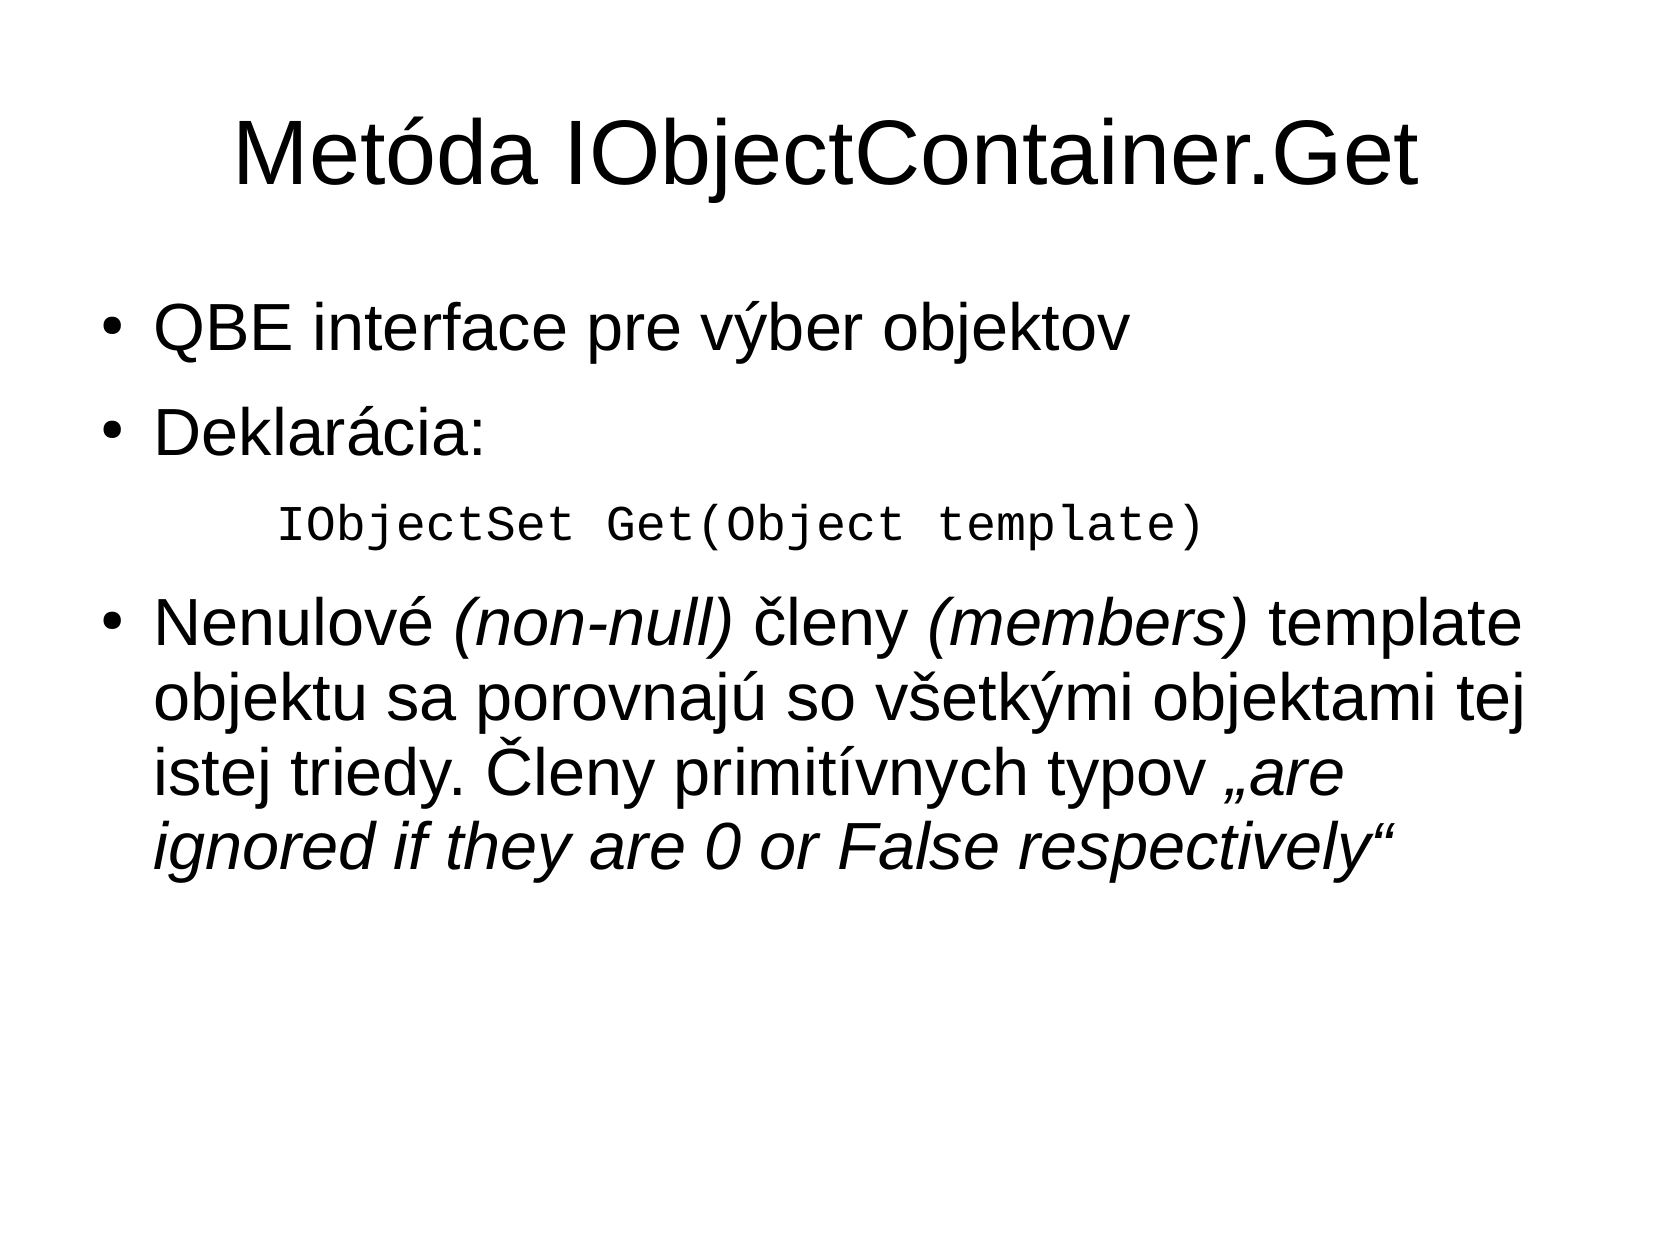

# Metóda IObjectContainer.Get
QBE interface pre výber objektov
Deklarácia:
IObjectSet Get(Object template)
Nenulové (non-null) členy (members) template objektu sa porovnajú so všetkými objektami tej istej triedy. Členy primitívnych typov „are ignored if they are 0 or False respectively“